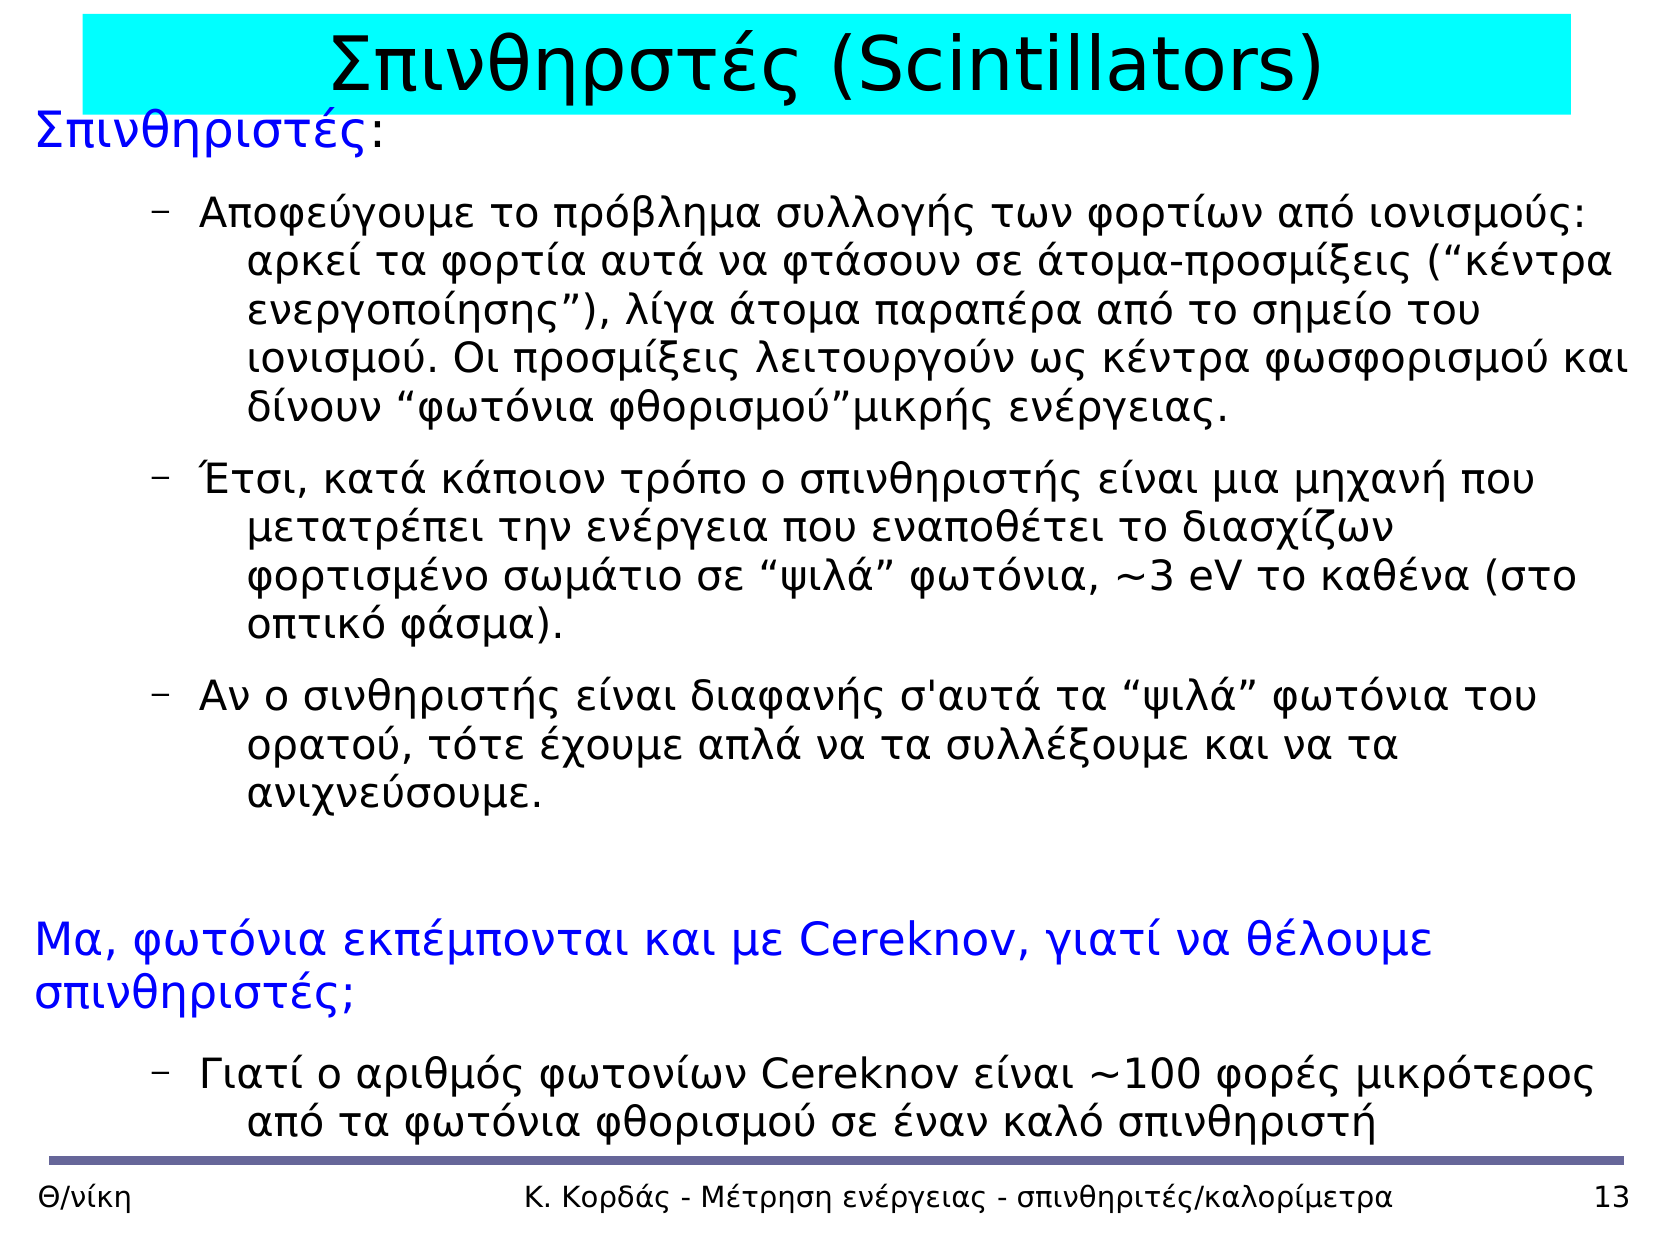

# Σπινθηρστές (Scintillators)
Σπινθηριστές:
Αποφεύγουμε το πρόβλημα συλλογής των φορτίων από ιονισμούς: αρκεί τα φορτία αυτά να φτάσουν σε άτομα-προσμίξεις (“κέντρα ενεργοποίησης”), λίγα άτομα παραπέρα από το σημείο του ιονισμού. Οι προσμίξεις λειτουργούν ως κέντρα φωσφορισμού και δίνουν “φωτόνια φθορισμού”μικρής ενέργειας.
Έτσι, κατά κάποιον τρόπο ο σπινθηριστής είναι μια μηχανή που μετατρέπει την ενέργεια που εναποθέτει το διασχίζων φορτισμένο σωμάτιο σε “ψιλά” φωτόνια, ~3 eV το καθένα (στο οπτικό φάσμα).
Αν ο σινθηριστής είναι διαφανής σ'αυτά τα “ψιλά” φωτόνια του ορατού, τότε έχουμε απλά να τα συλλέξουμε και να τα ανιχνεύσουμε.
Μα, φωτόνια εκπέμπονται και με Cereknov, γιατί να θέλουμε σπινθηριστές;
Γιατί ο αριθμός φωτονίων Cereknov είναι ~100 φορές μικρότερος από τα φωτόνια φθορισμού σε έναν καλό σπινθηριστή
Θ/νίκη
Κ. Κορδάς - Μέτρηση ενέργειας - σπινθηριτές/καλορίμετρα
13